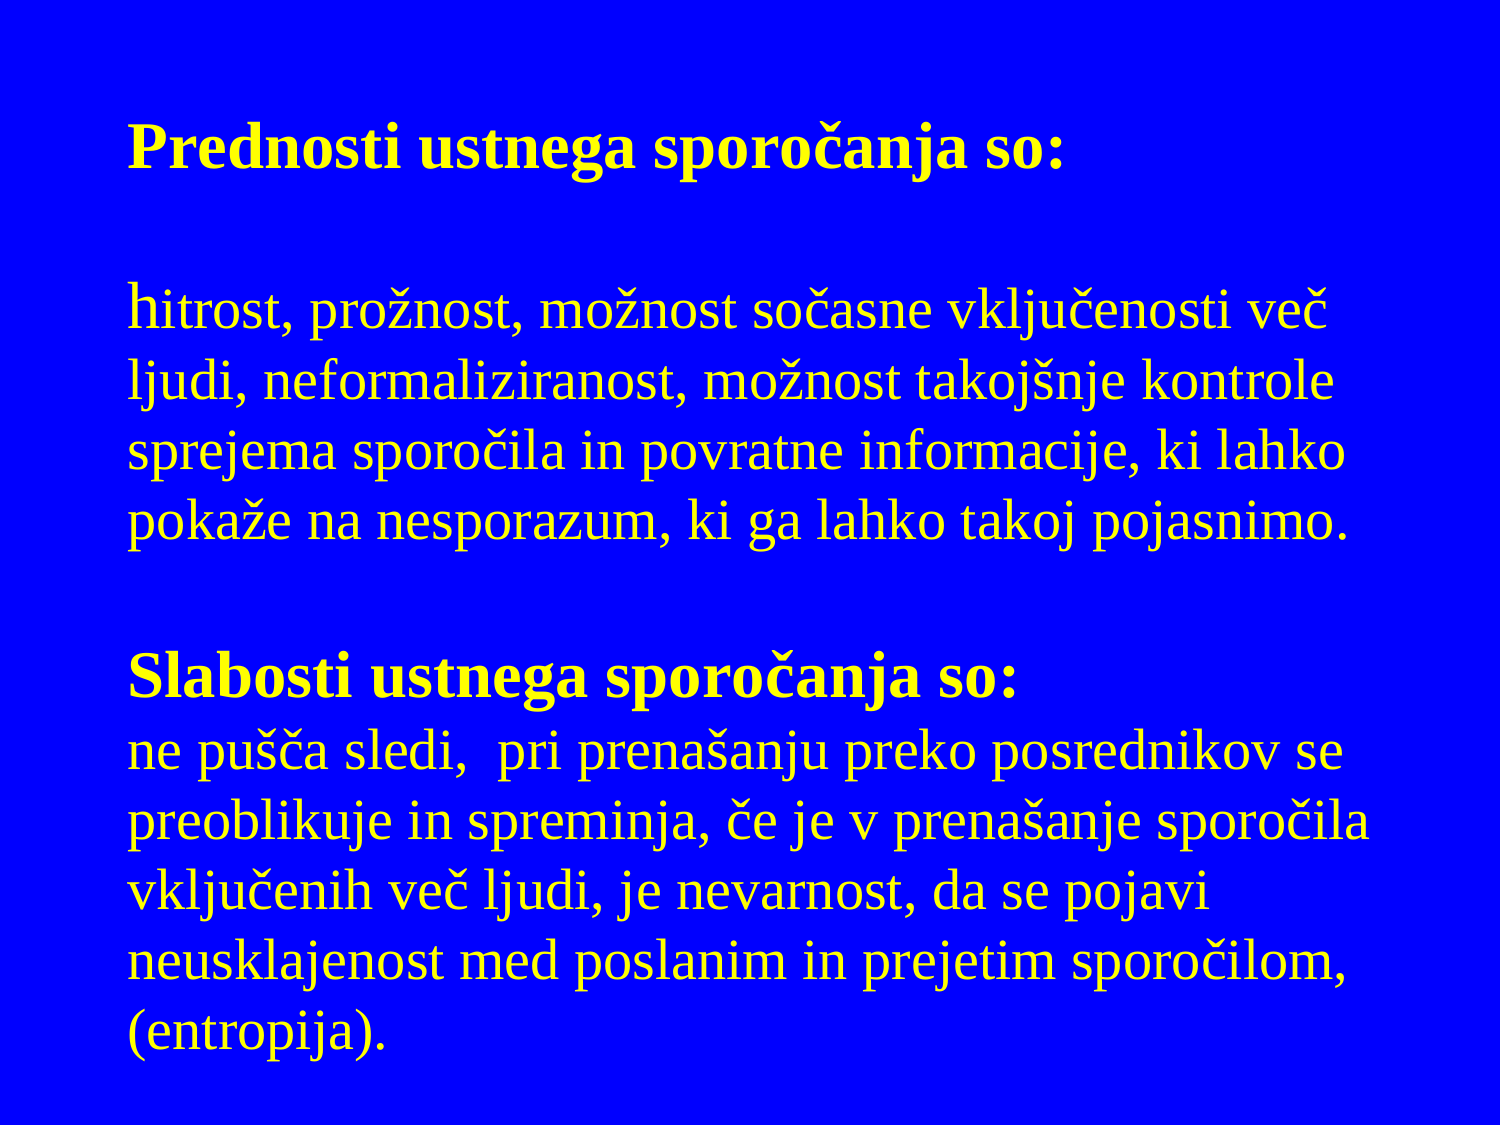

# Prednosti ustnega sporočanja so: hitrost, prožnost, možnost sočasne vključenosti več ljudi, neformaliziranost, možnost takojšnje kontrole sprejema sporočila in povratne informacije, ki lahko pokaže na nesporazum, ki ga lahko takoj pojasnimo. Slabosti ustnega sporočanja so: ne pušča sledi, pri prenašanju preko posrednikov se preoblikuje in spreminja, če je v prenašanje sporočila vključenih več ljudi, je nevarnost, da se pojavi neusklajenost med poslanim in prejetim sporočilom, (entropija).